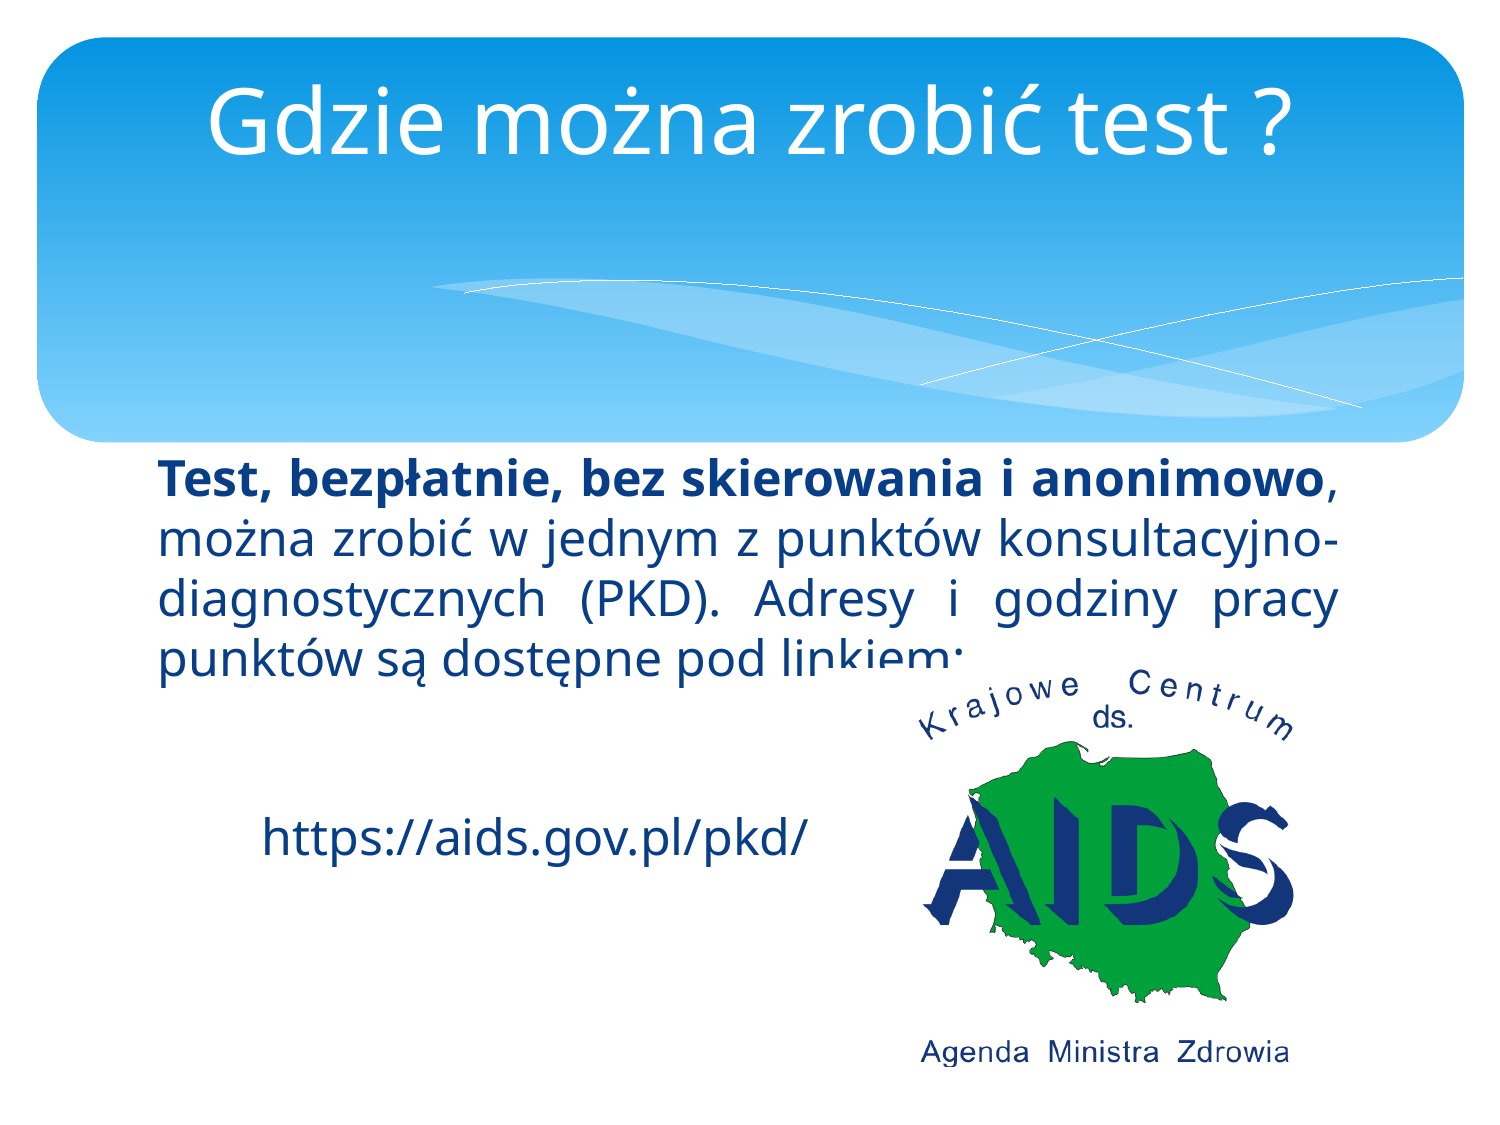

Gdzie można zrobić test ?
# Test, bezpłatnie, bez skierowania i anonimowo, można zrobić w jednym z punktów konsultacyjno-diagnostycznych (PKD). Adresy i godziny pracy punktów są dostępne pod linkiem:
 https://aids.gov.pl/pkd/